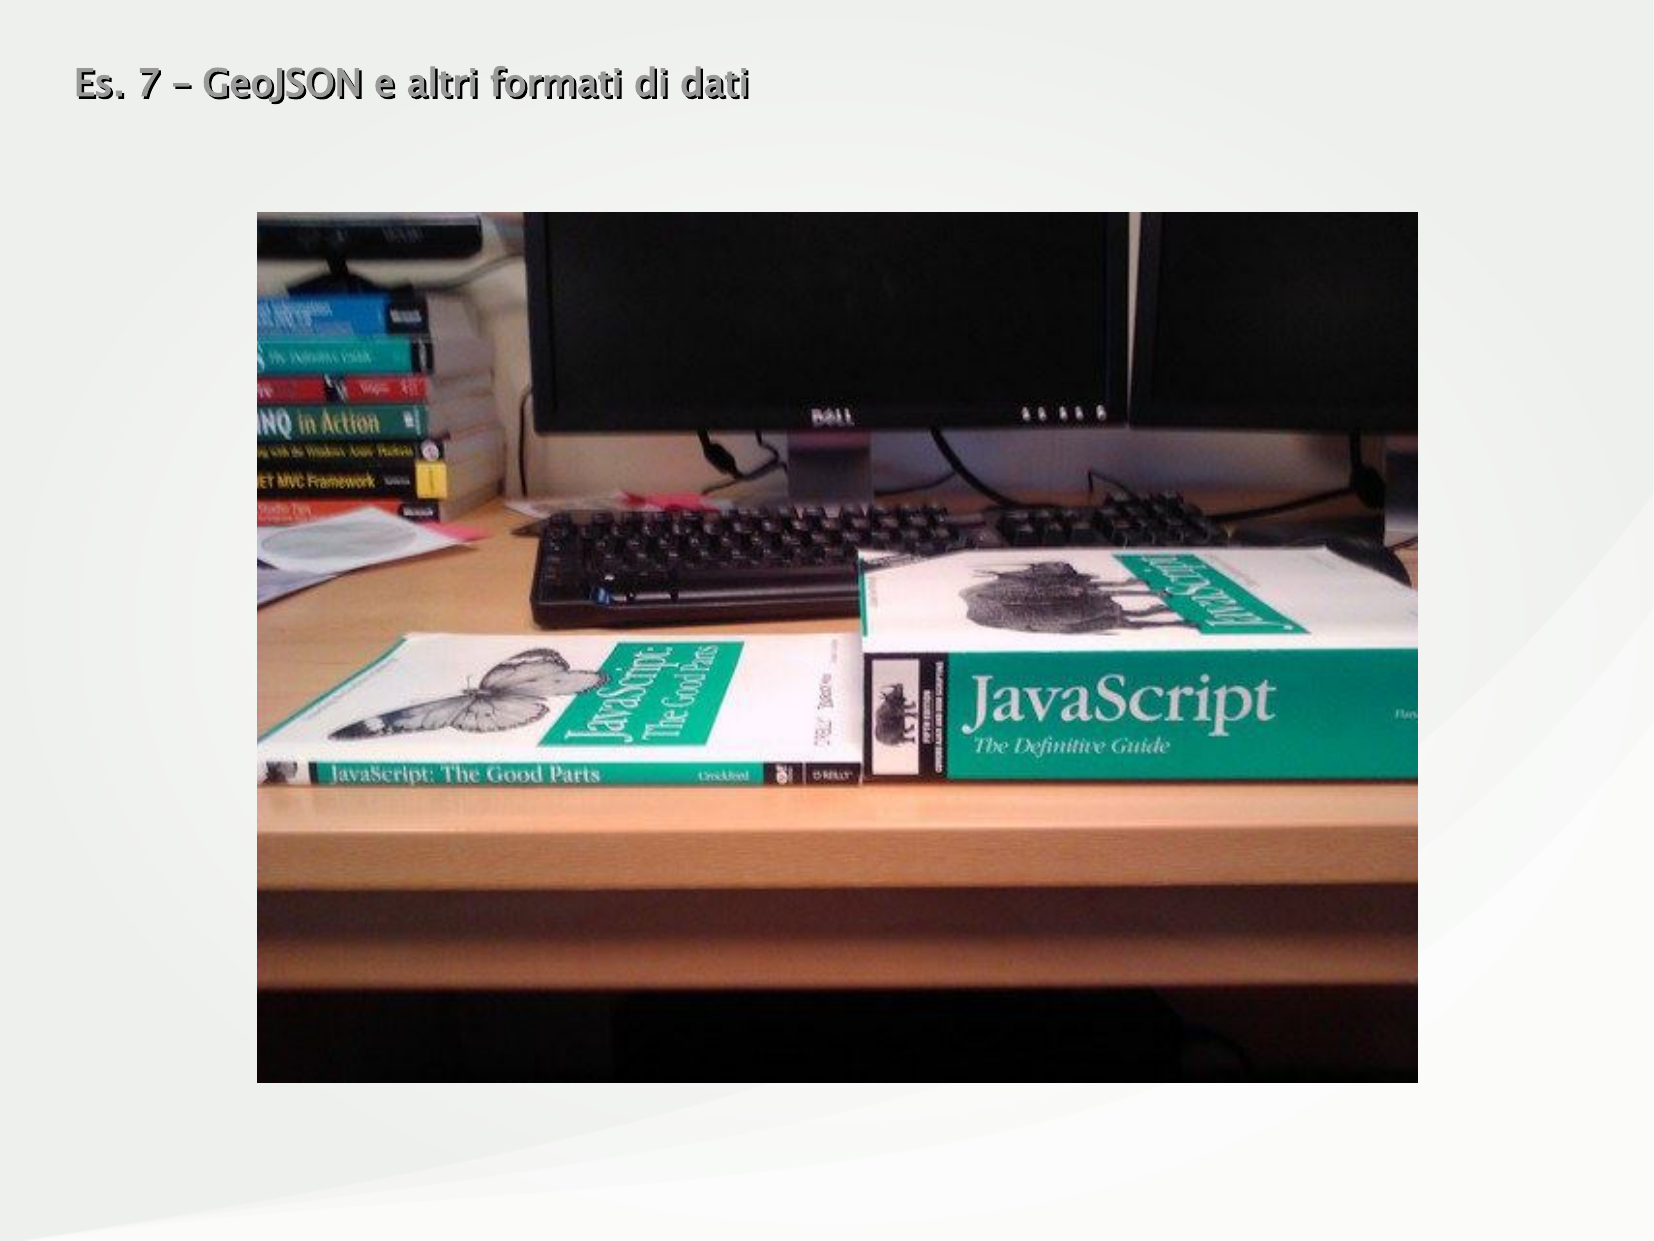

Es. 7 – GeoJSON e altri formati di dati